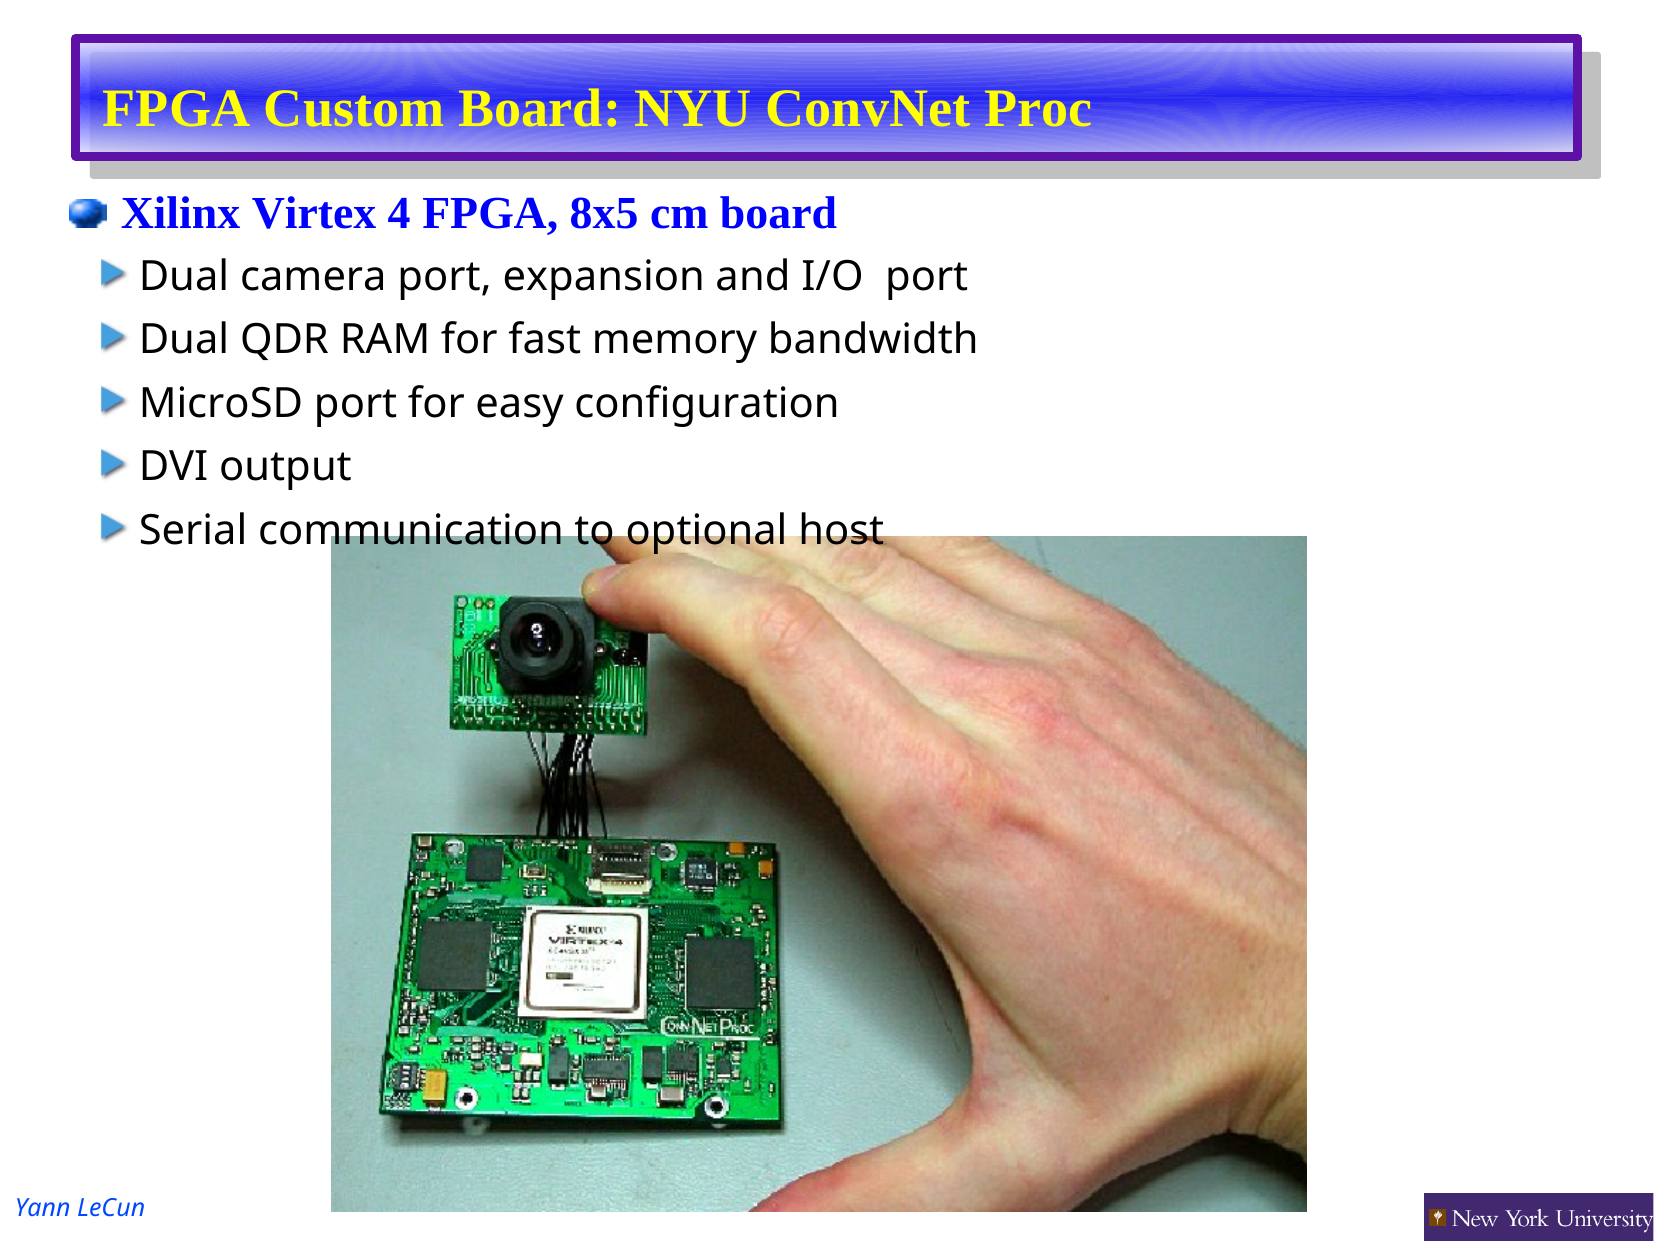

# FPGA Custom Board: NYU ConvNet Proc
Xilinx Virtex 4 FPGA, 8x5 cm board
Dual camera port, expansion and I/O port
Dual QDR RAM for fast memory bandwidth
MicroSD port for easy configuration
DVI output
Serial communication to optional host